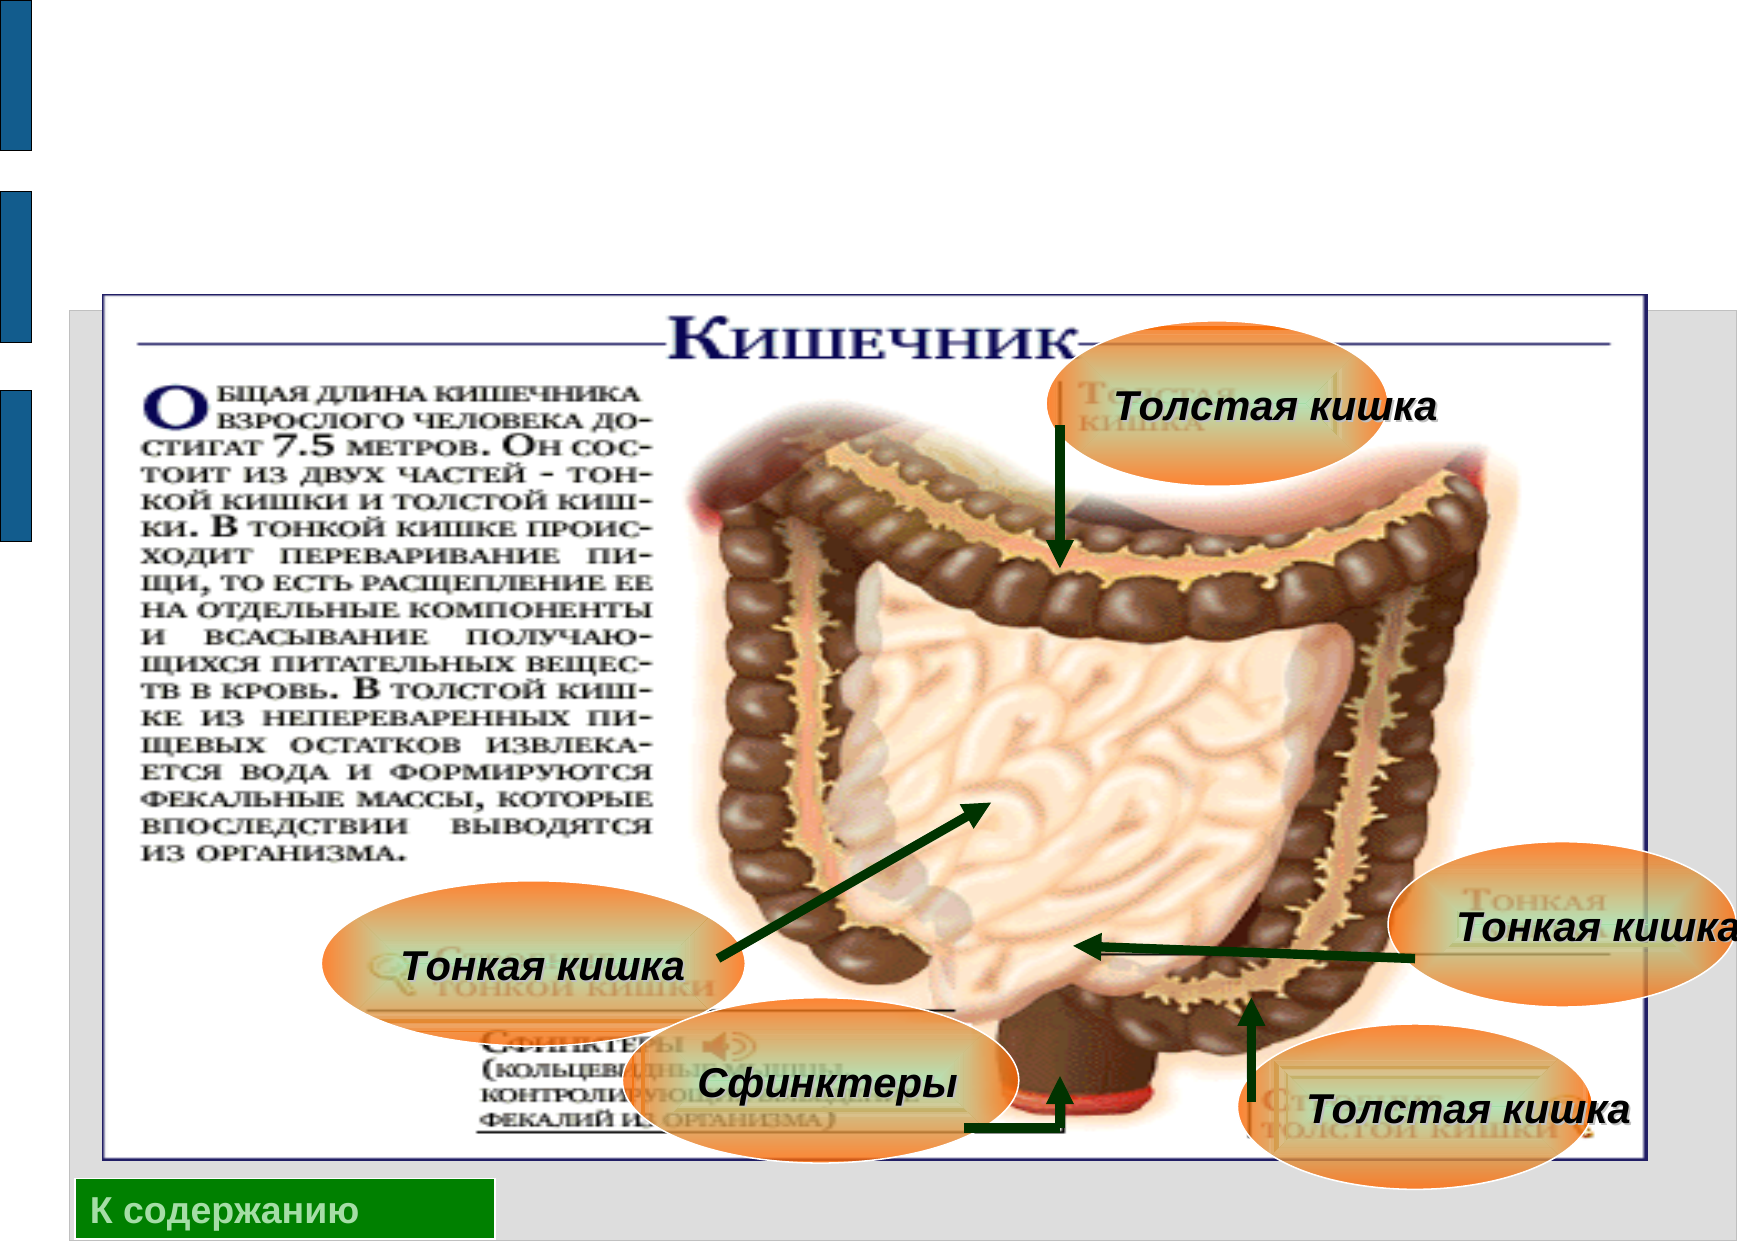

Толстая кишка
Тонкая кишка
Тонкая кишка
Сфинктеры
Толстая кишка
К содержанию